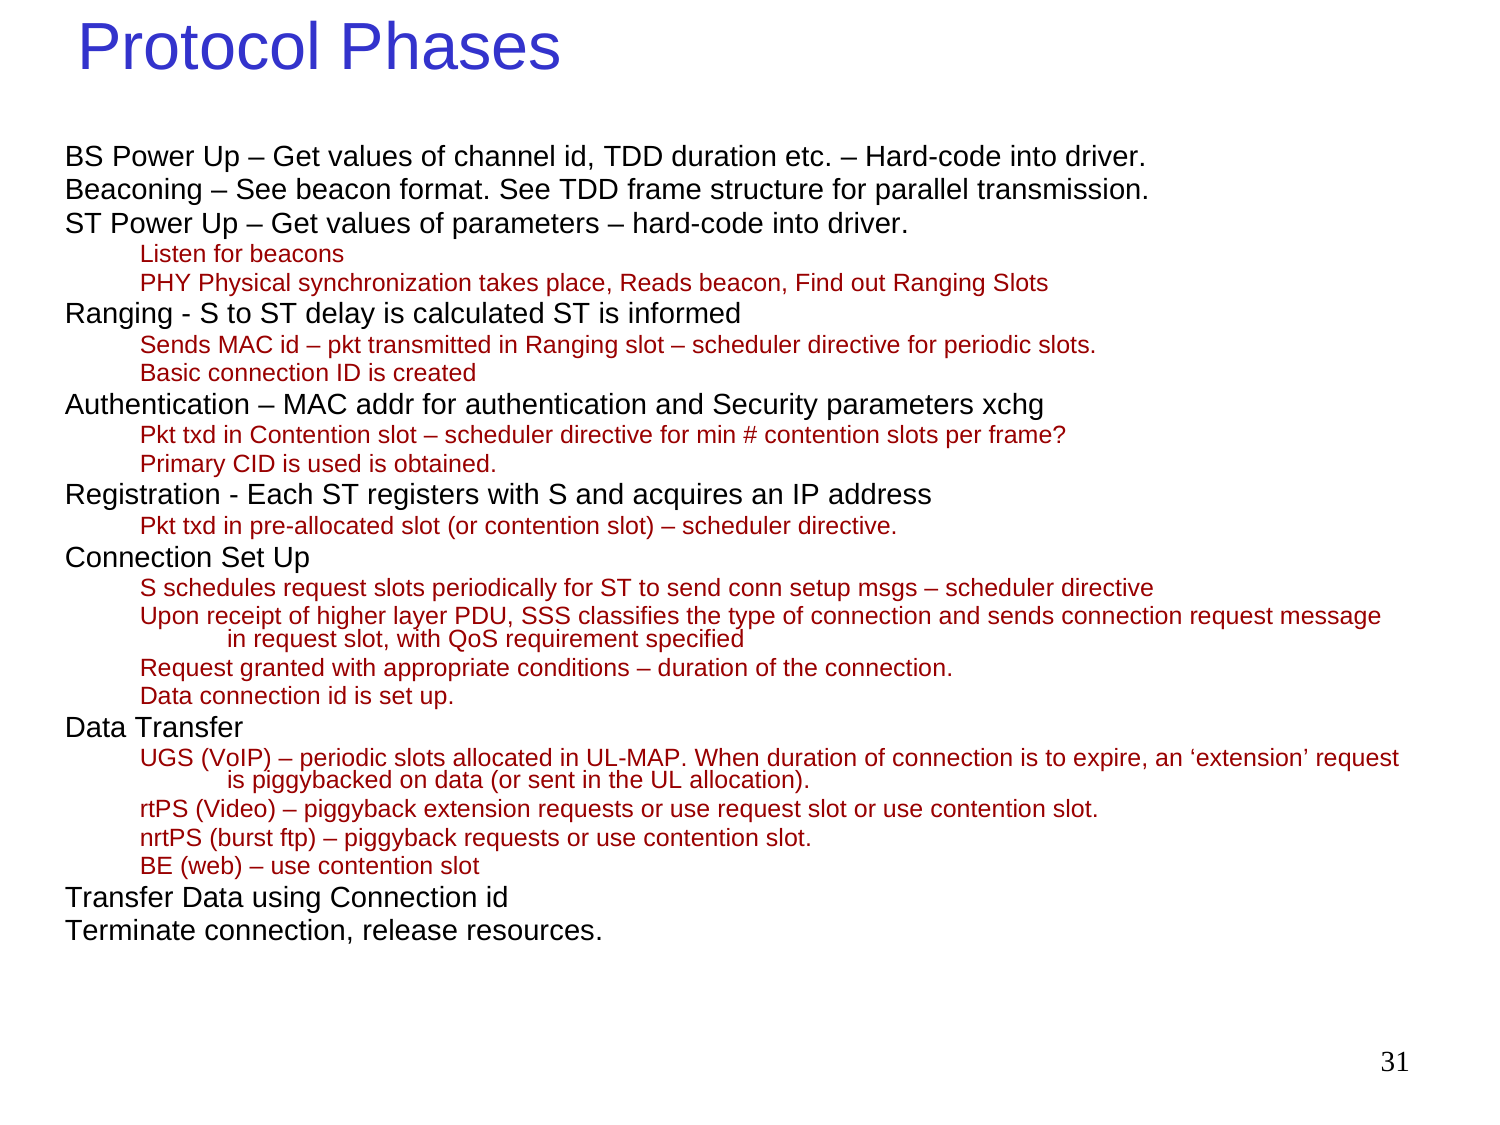

# Protocol Phases
BS Power Up – Get values of channel id, TDD duration etc. – Hard-code into driver.
Beaconing – See beacon format. See TDD frame structure for parallel transmission.
ST Power Up – Get values of parameters – hard-code into driver.
Listen for beacons
PHY Physical synchronization takes place, Reads beacon, Find out Ranging Slots
Ranging - S to ST delay is calculated ST is informed
Sends MAC id – pkt transmitted in Ranging slot – scheduler directive for periodic slots.
Basic connection ID is created
Authentication – MAC addr for authentication and Security parameters xchg
Pkt txd in Contention slot – scheduler directive for min # contention slots per frame?
Primary CID is used is obtained.
Registration - Each ST registers with S and acquires an IP address
Pkt txd in pre-allocated slot (or contention slot) – scheduler directive.
Connection Set Up
S schedules request slots periodically for ST to send conn setup msgs – scheduler directive
Upon receipt of higher layer PDU, SSS classifies the type of connection and sends connection request message in request slot, with QoS requirement specified
Request granted with appropriate conditions – duration of the connection.
Data connection id is set up.
Data Transfer
UGS (VoIP) – periodic slots allocated in UL-MAP. When duration of connection is to expire, an ‘extension’ request is piggybacked on data (or sent in the UL allocation).
rtPS (Video) – piggyback extension requests or use request slot or use contention slot.
nrtPS (burst ftp) – piggyback requests or use contention slot.
BE (web) – use contention slot
Transfer Data using Connection id
Terminate connection, release resources.
31